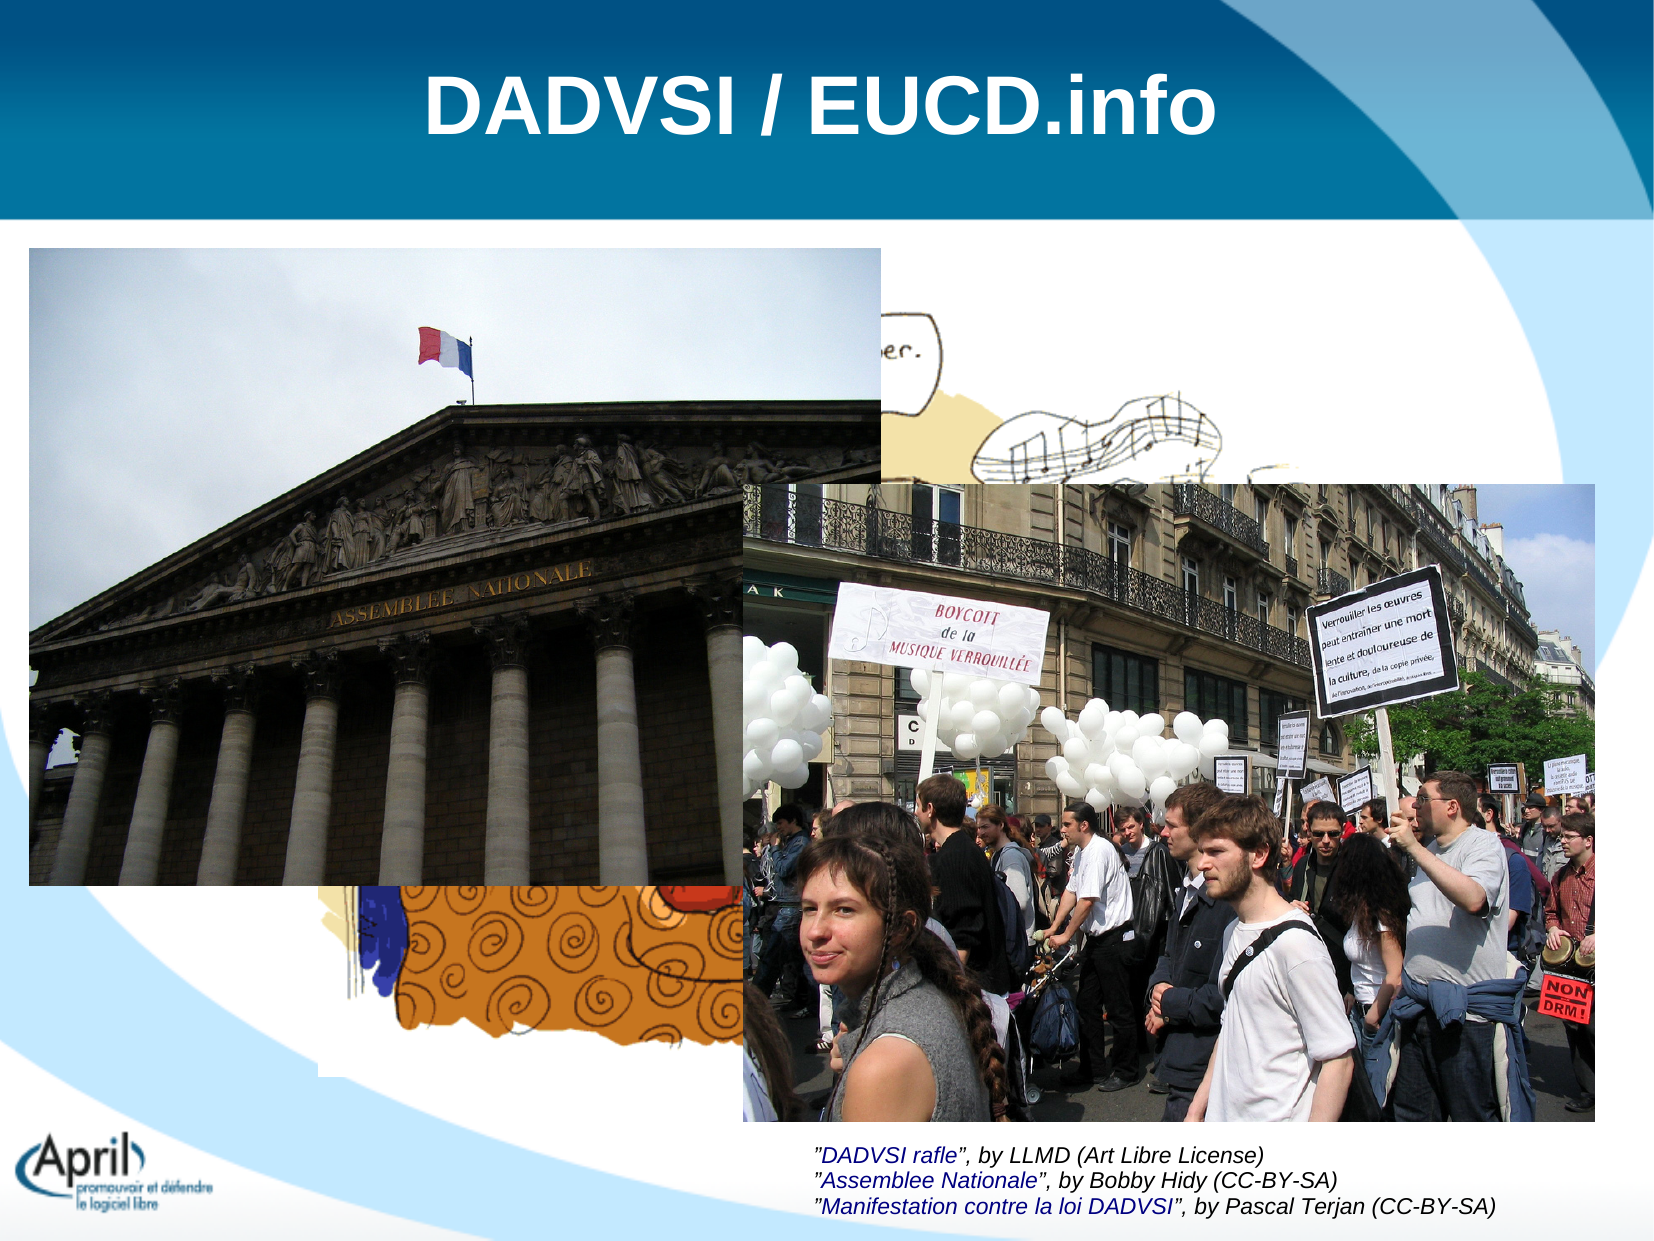

# DADVSI / EUCD.info
”DADVSI rafle”, by LLMD (Art Libre License)
”Assemblee Nationale”, by Bobby Hidy (CC-BY-SA)
”Manifestation contre la loi DADVSI”, by Pascal Terjan (CC-BY-SA)